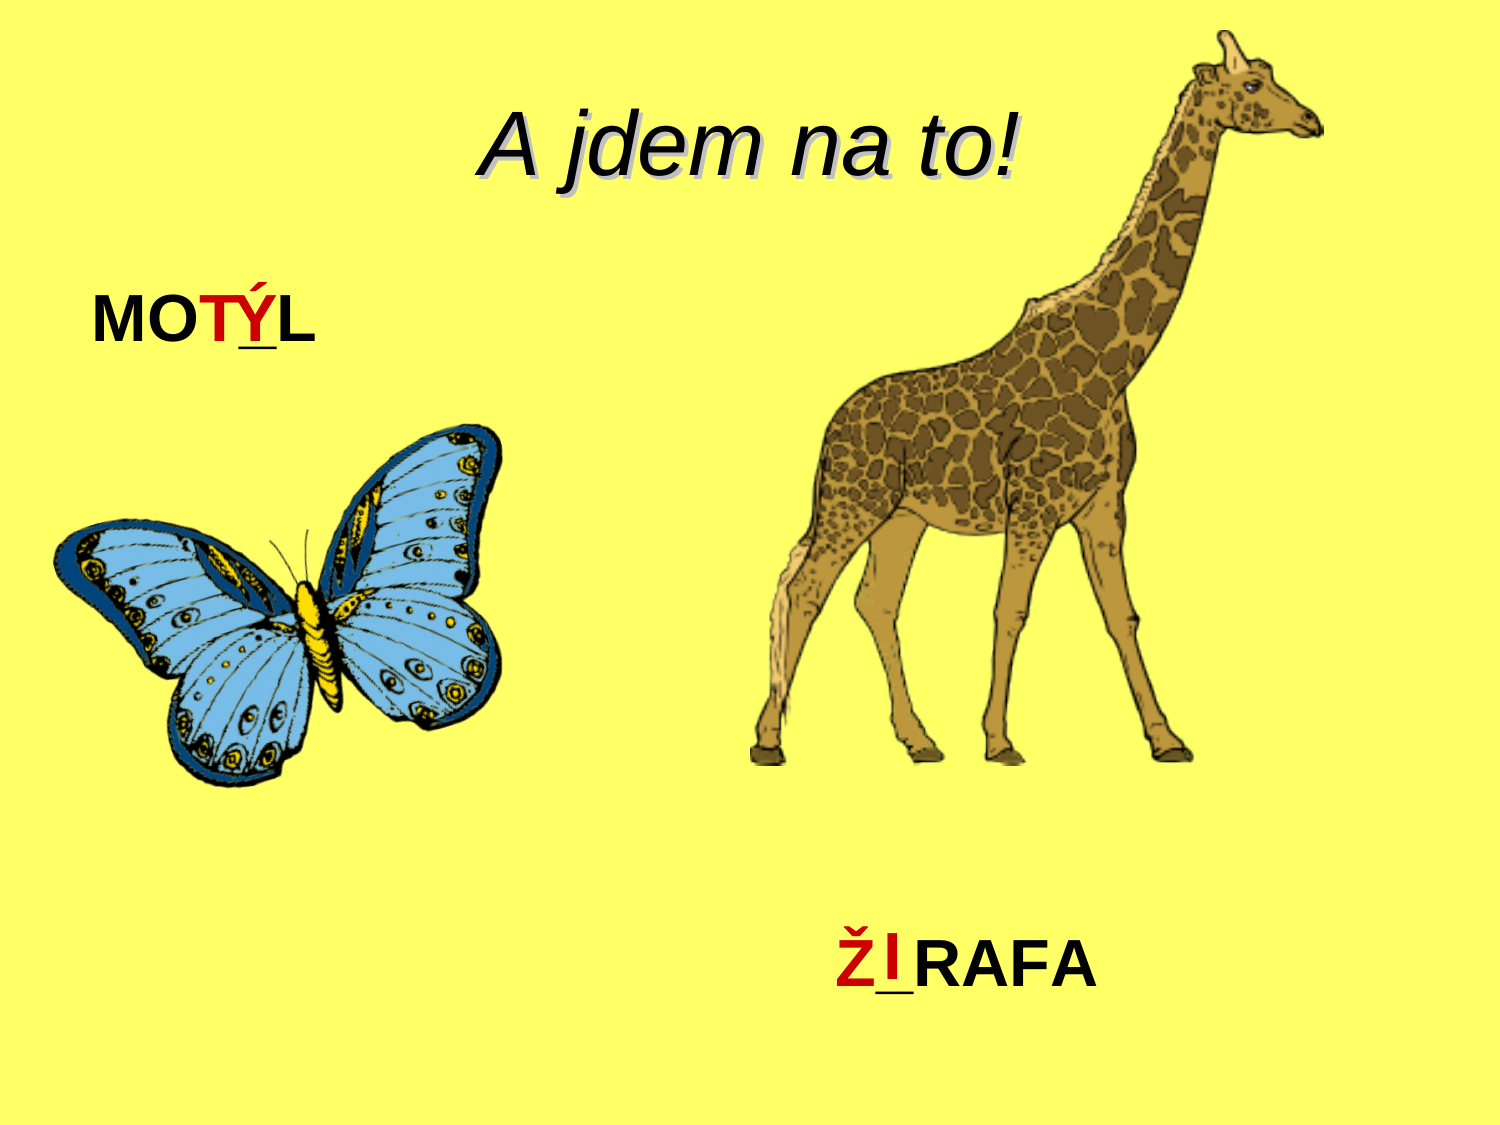

# A jdem na to!
MOT_L
Ý
I
Ž_RAFA